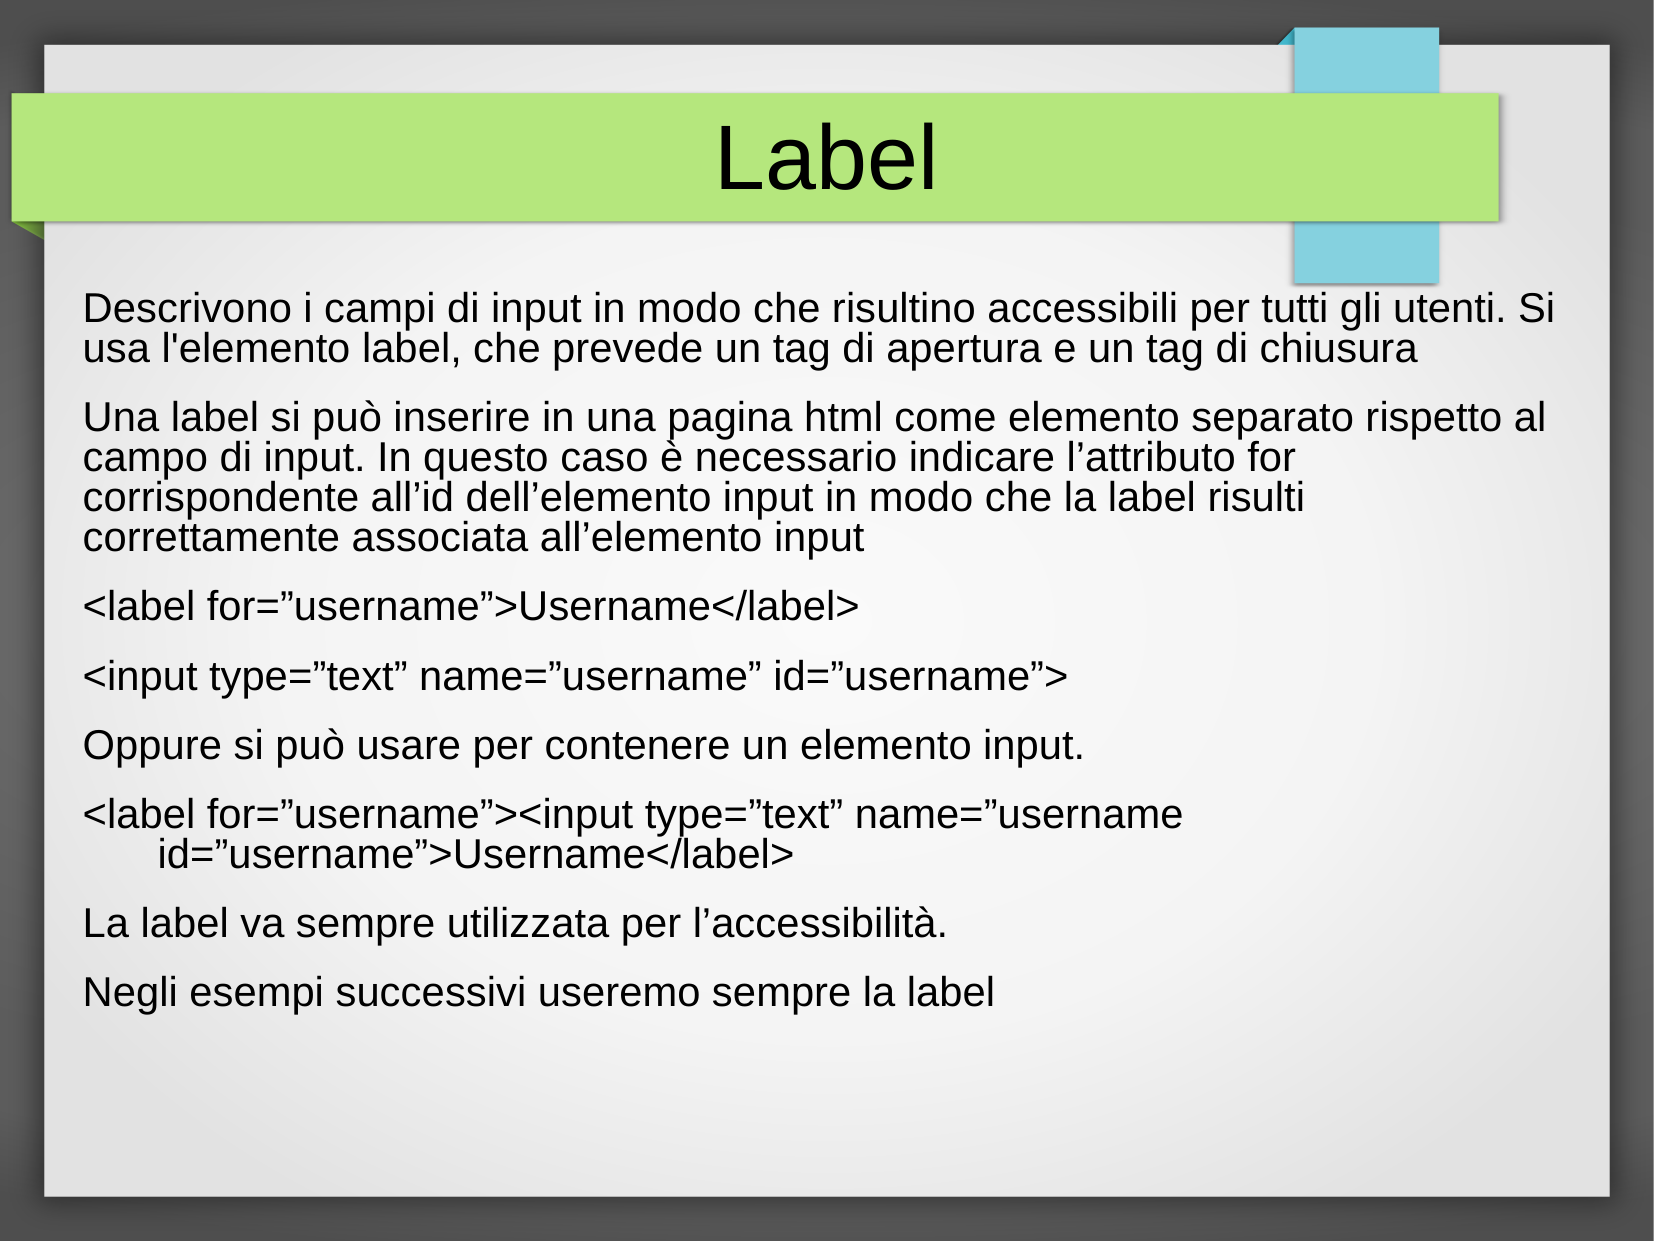

# Label
Descrivono i campi di input in modo che risultino accessibili per tutti gli utenti. Si usa l'elemento label, che prevede un tag di apertura e un tag di chiusura
Una label si può inserire in una pagina html come elemento separato rispetto al campo di input. In questo caso è necessario indicare l’attributo for corrispondente all’id dell’elemento input in modo che la label risulti correttamente associata all’elemento input
<label for=”username”>Username</label>
<input type=”text” name=”username” id=”username”>
Oppure si può usare per contenere un elemento input.
<label for=”username”><input type=”text” name=”username id=”username”>Username</label>
La label va sempre utilizzata per l’accessibilità.
Negli esempi successivi useremo sempre la label